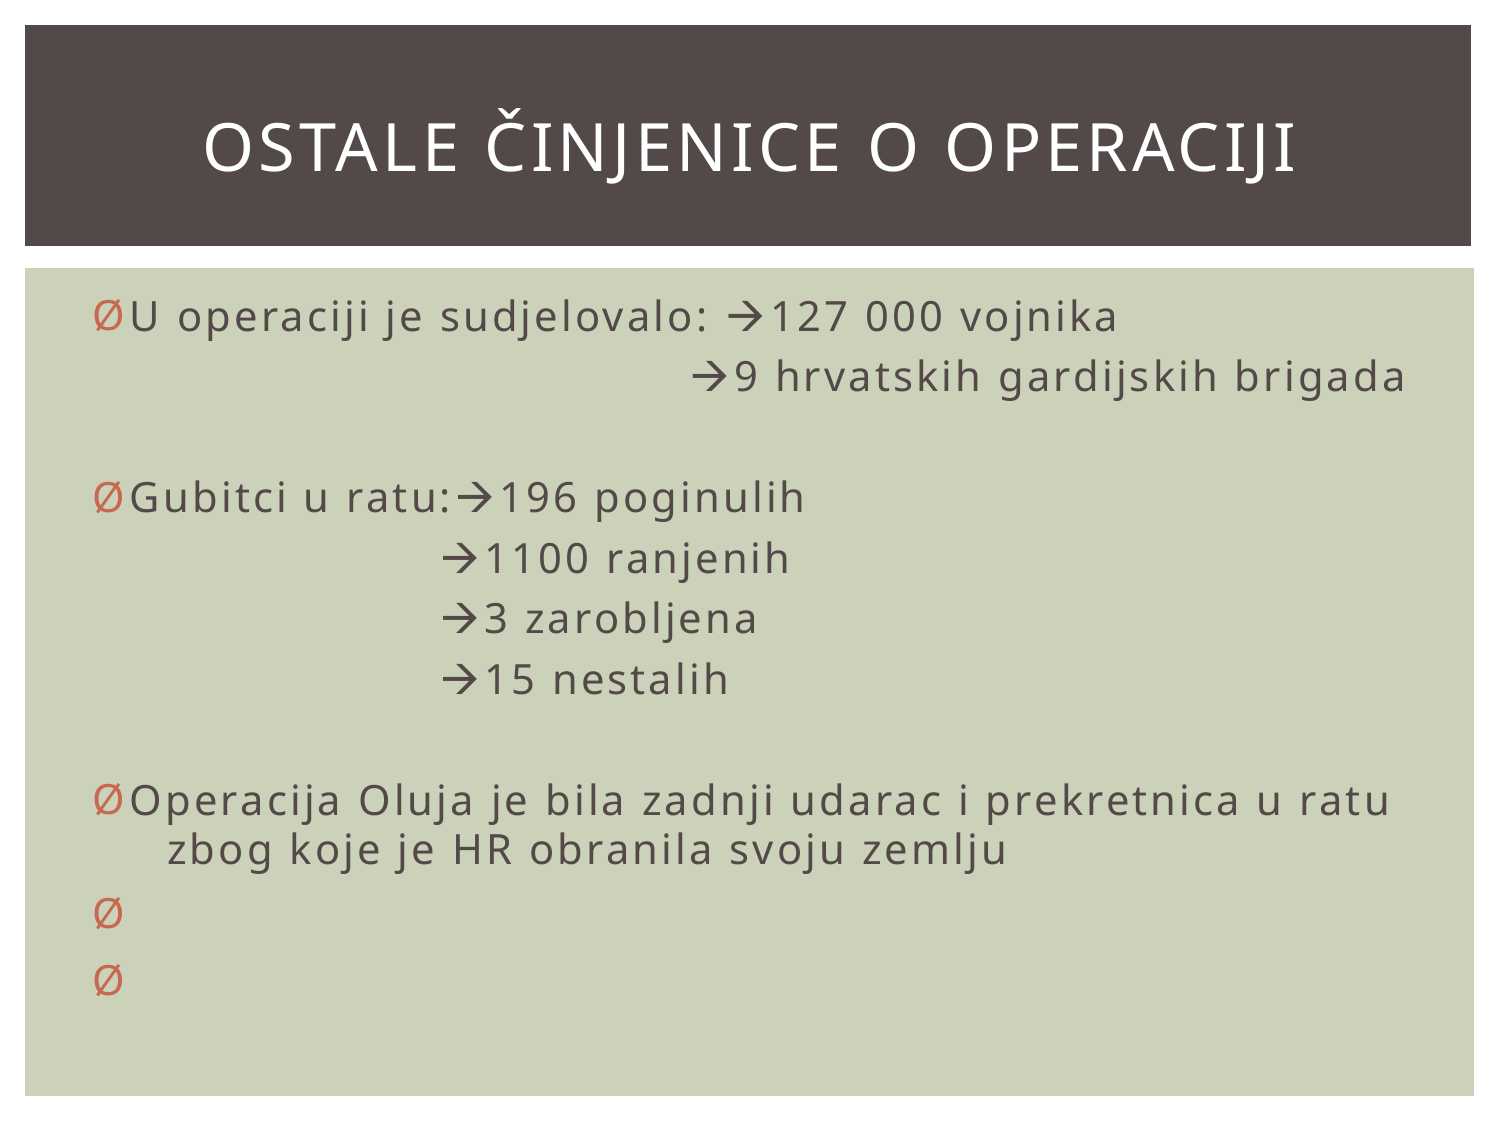

Ostale činjenice o operaciji
# U operaciji je sudjelovalo: 127 000 vojnika
 9 hrvatskih gardijskih brigada
Gubitci u ratu:196 poginulih
 1100 ranjenih
 3 zarobljena
 15 nestalih
Operacija Oluja je bila zadnji udarac i prekretnica u ratu zbog koje je HR obranila svoju zemlju